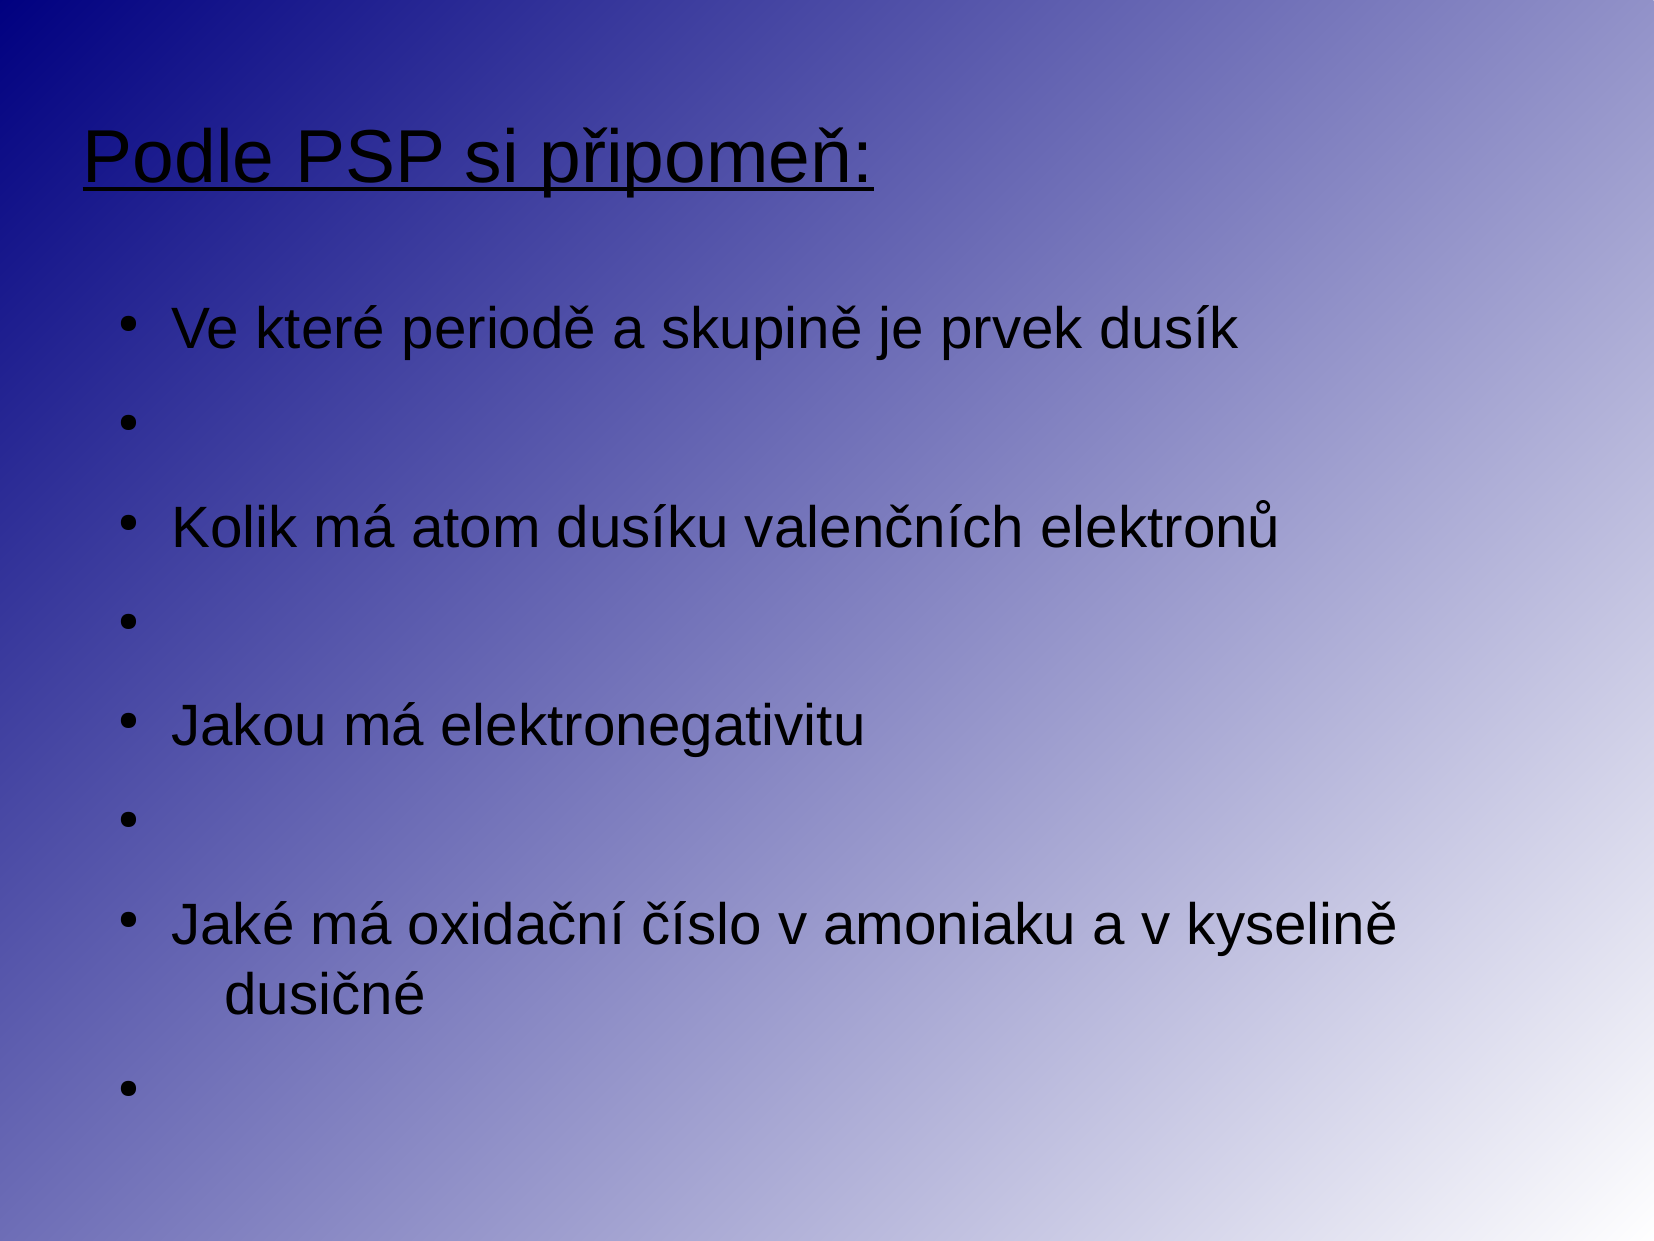

# Podle PSP si připomeň:
Ve které periodě a skupině je prvek dusík
Kolik má atom dusíku valenčních elektronů
Jakou má elektronegativitu
Jaké má oxidační číslo v amoniaku a v kyselině dusičné